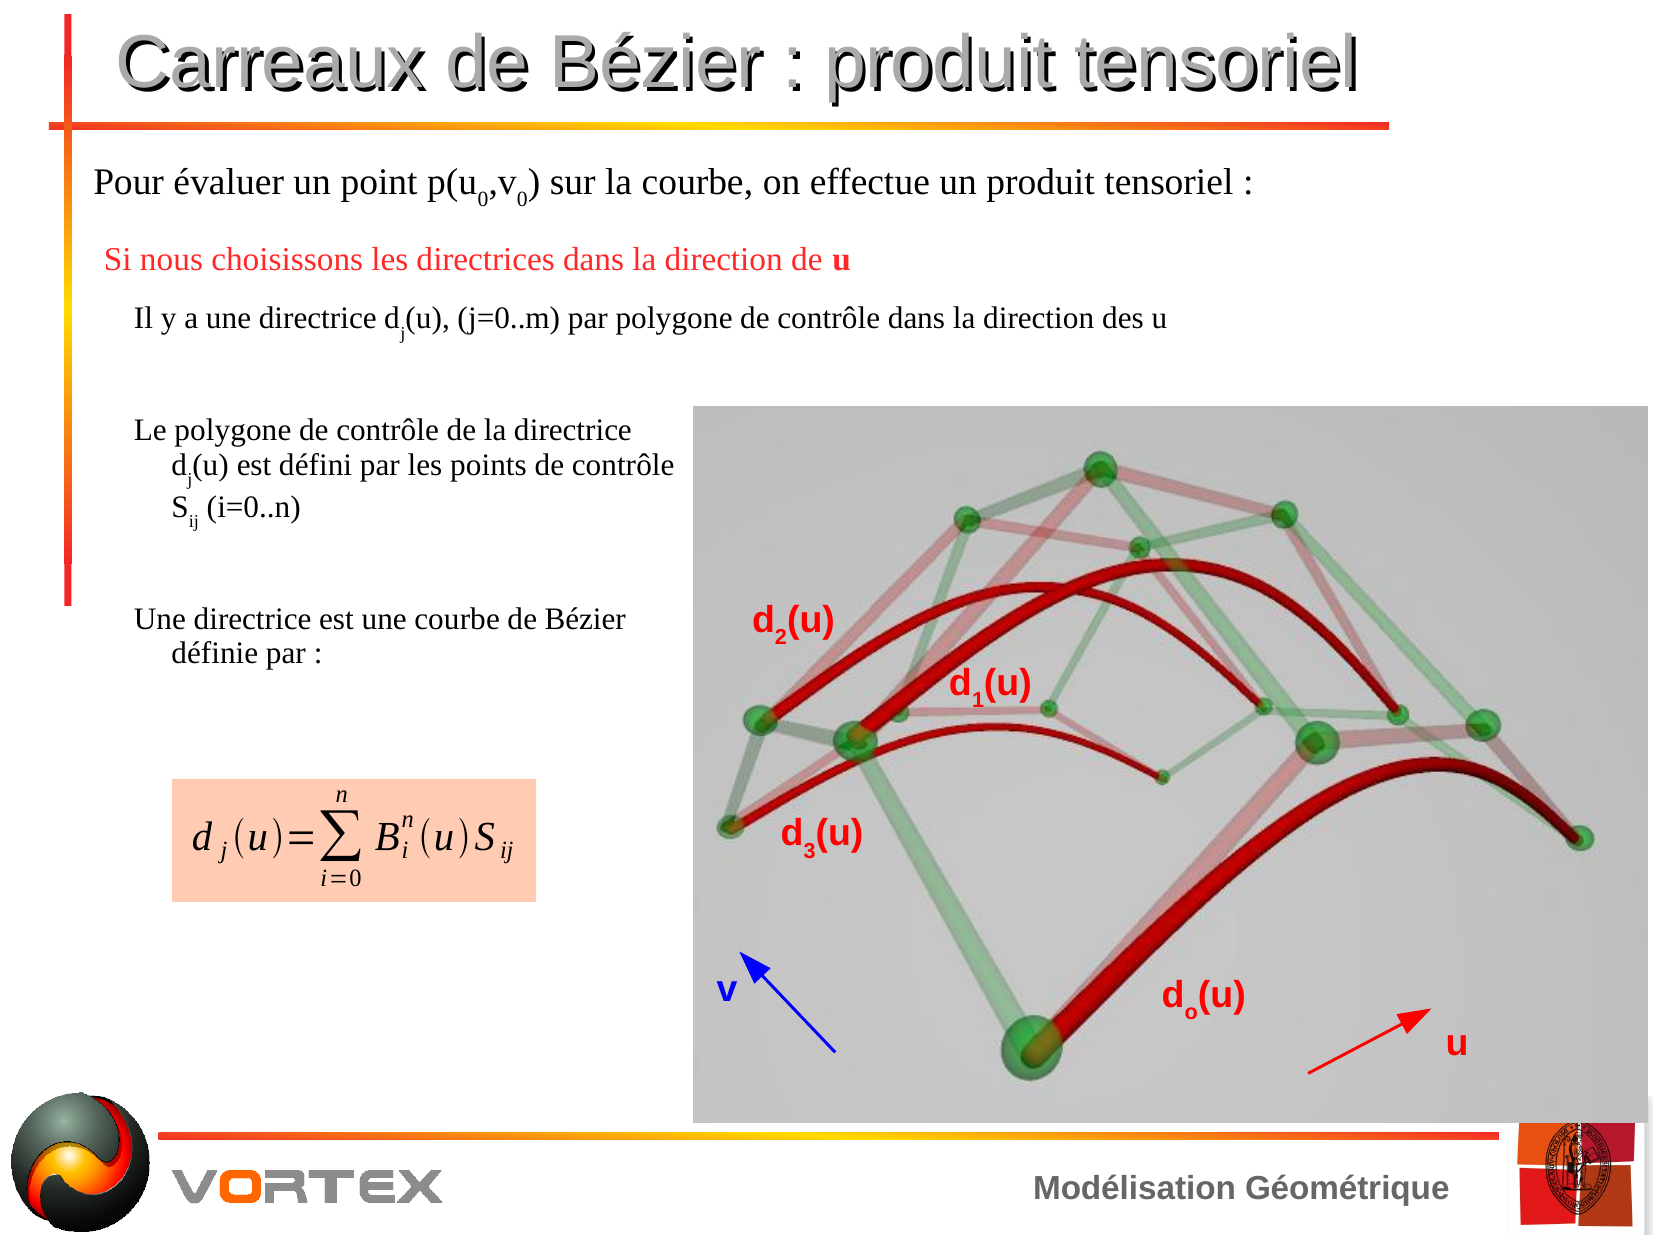

# Carreaux de Bézier : produit tensoriel
Pour évaluer un point p(u0,v0) sur la courbe, on effectue un produit tensoriel :
Si nous choisissons les directrices dans la direction de u
Il y a une directrice dj(u), (j=0..m) par polygone de contrôle dans la direction des u
Le polygone de contrôle de la directrice dj(u) est défini par les points de contrôle Sij (i=0..n)
Une directrice est une courbe de Bézier définie par :
d2(u)
d1(u)
d3(u)
v
do(u)
u